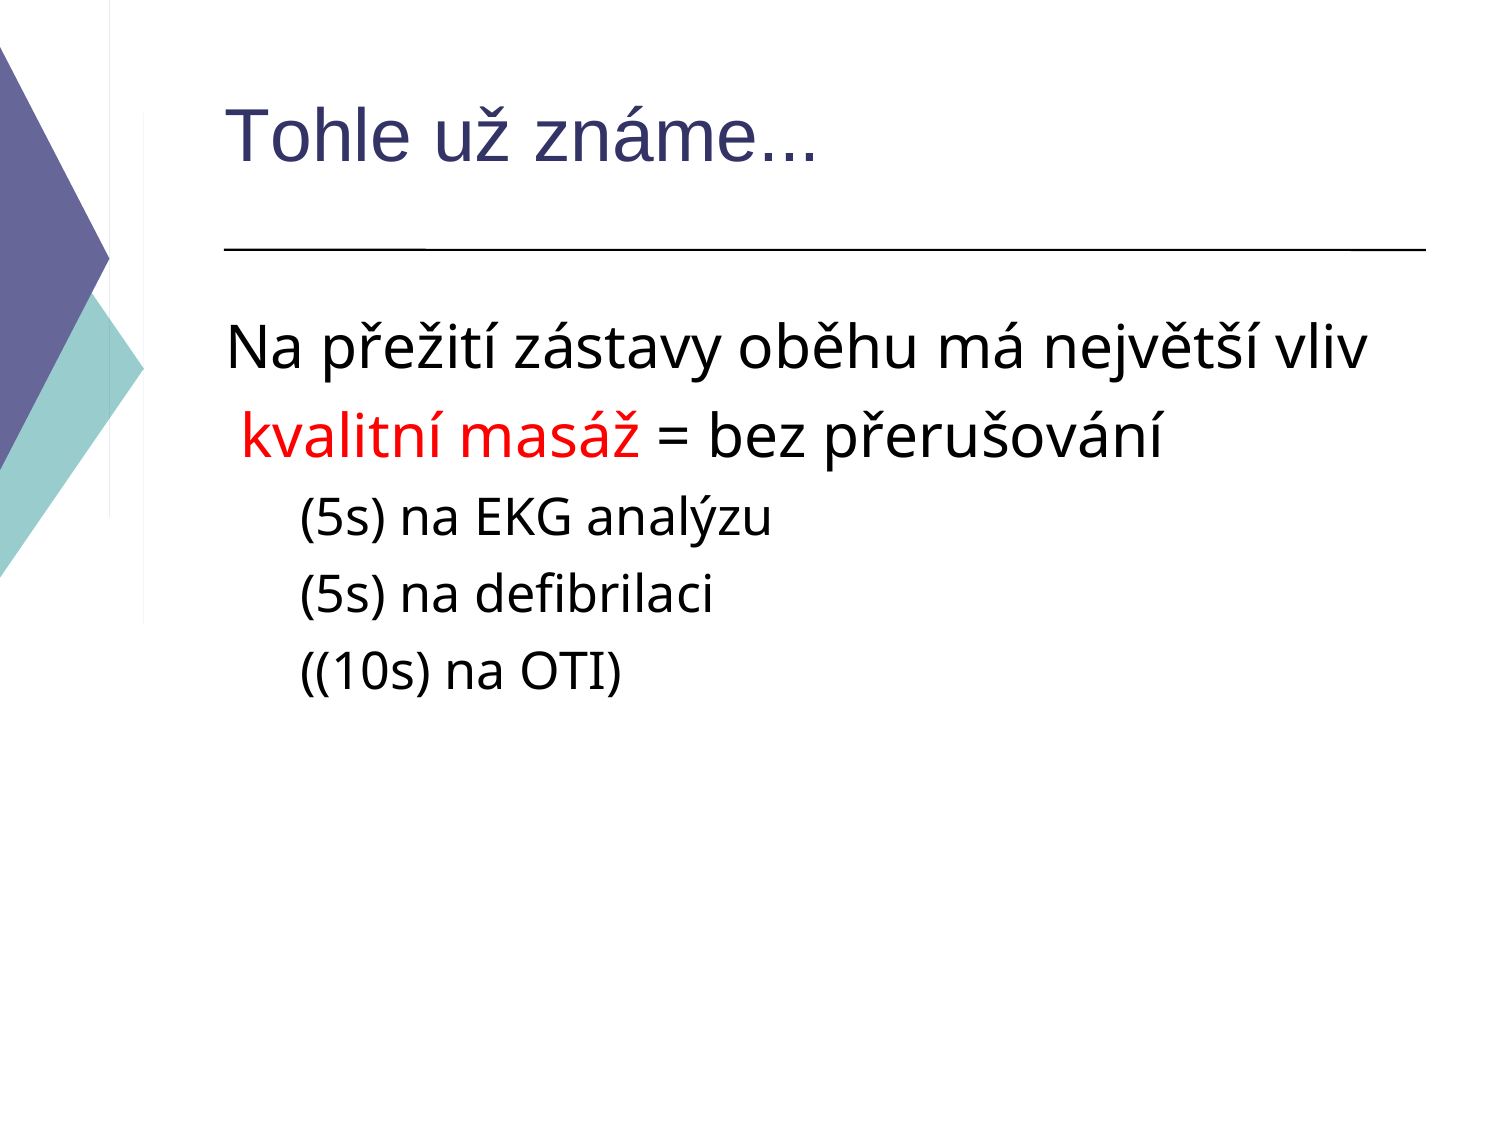

# Tohle už známe...
Na přežití zástavy oběhu má největší vliv
 kvalitní masáž = bez přerušování
(5s) na EKG analýzu
(5s) na defibrilaci
((10s) na OTI)